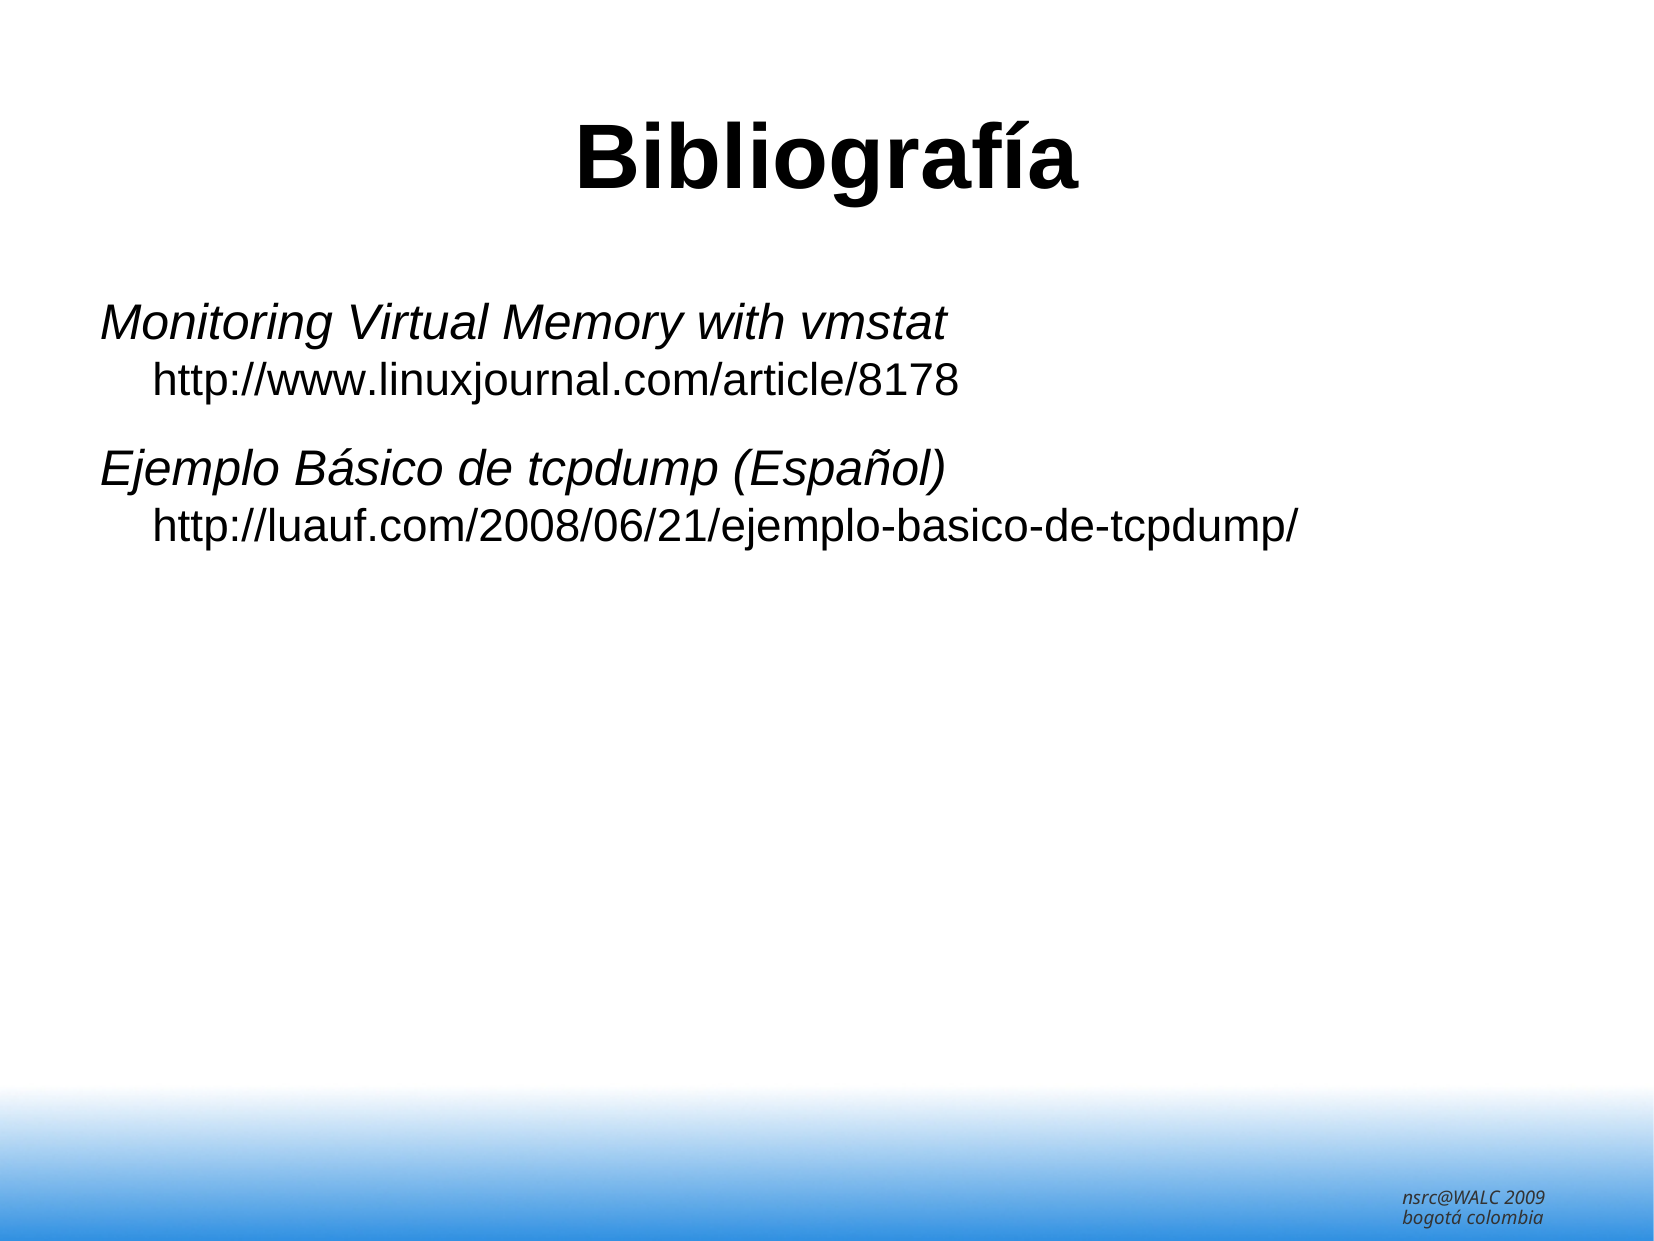

# Bibliografía
Monitoring Virtual Memory with vmstat
http://www.linuxjournal.com/article/8178
Ejemplo Básico de tcpdump (Español)
http://luauf.com/2008/06/21/ejemplo-basico-de-tcpdump/